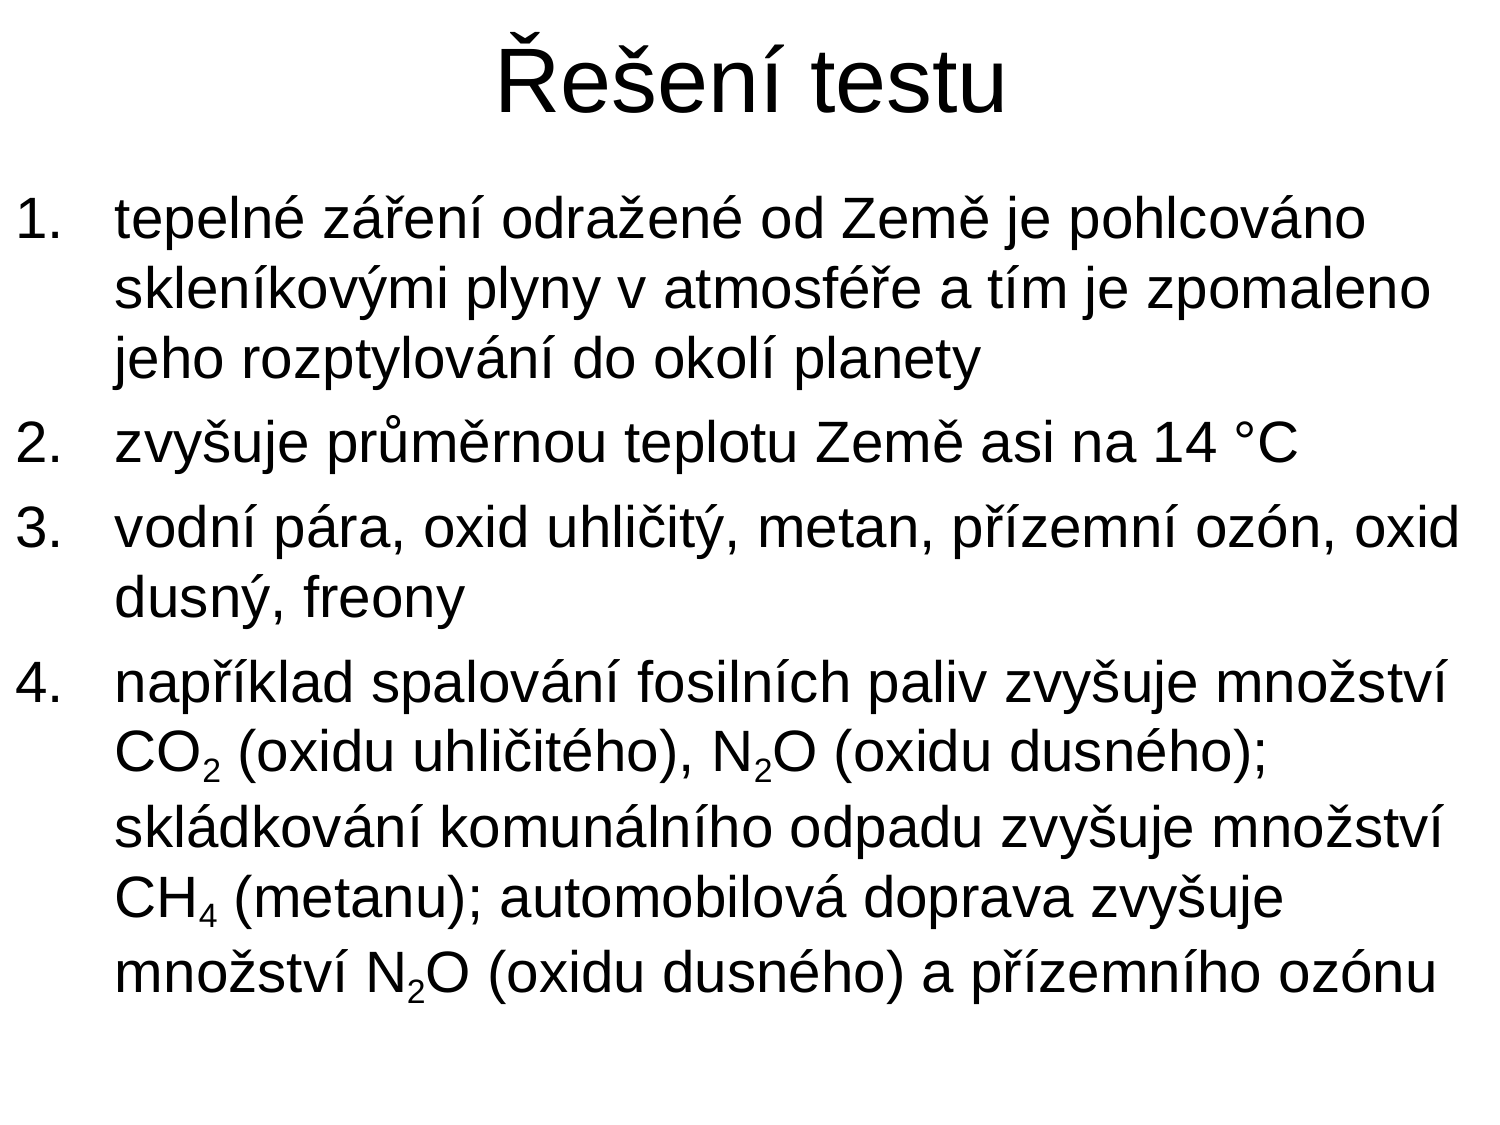

# Řešení testu
tepelné záření odražené od Země je pohlcováno skleníkovými plyny v atmosféře a tím je zpomaleno jeho rozptylování do okolí planety
zvyšuje průměrnou teplotu Země asi na 14 °C
vodní pára, oxid uhličitý, metan, přízemní ozón, oxid dusný, freony
například spalování fosilních paliv zvyšuje množství CO2 (oxidu uhličitého), N2O (oxidu dusného); skládkování komunálního odpadu zvyšuje množství CH4 (metanu); automobilová doprava zvyšuje množství N2O (oxidu dusného) a přízemního ozónu